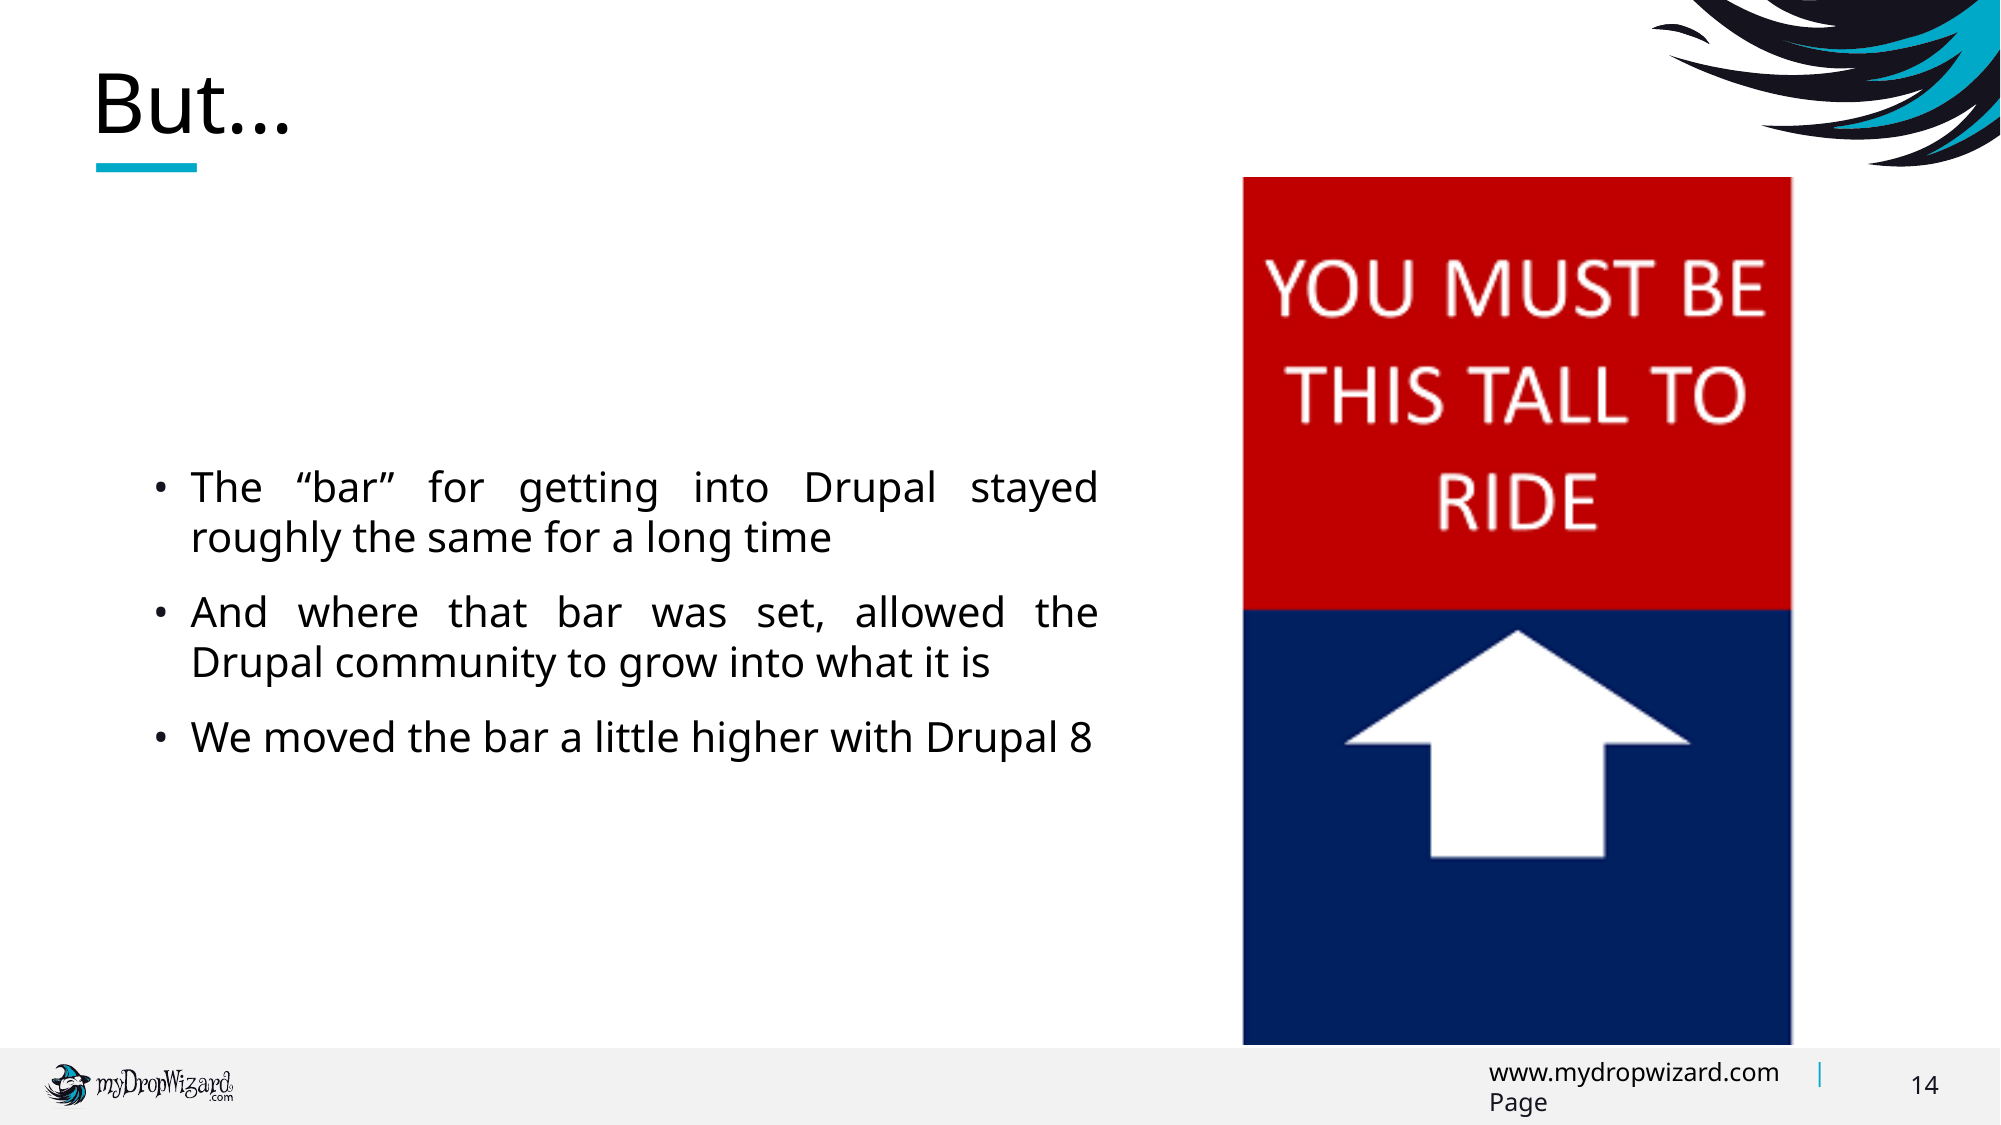

But...
# The “bar” for getting into Drupal stayed roughly the same for a long time
And where that bar was set, allowed the Drupal community to grow into what it is
We moved the bar a little higher with Drupal 8